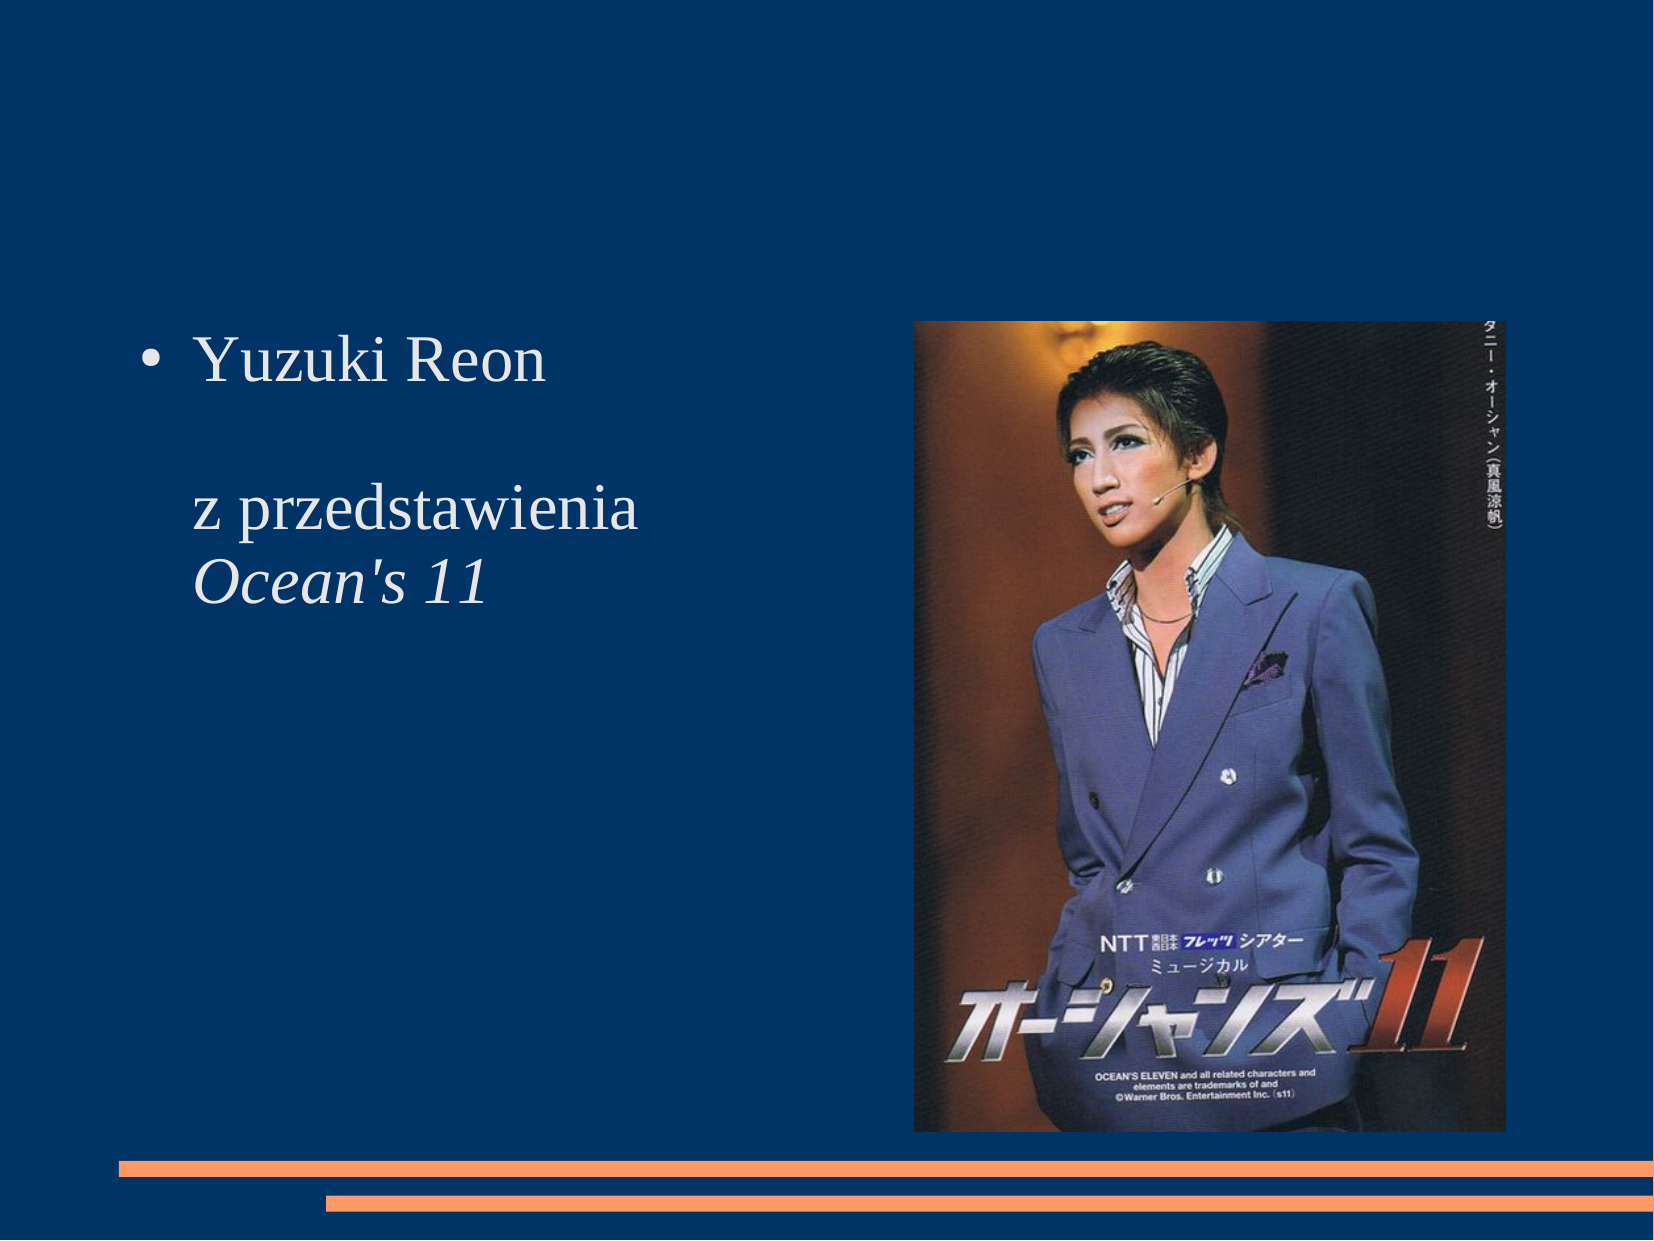

# Yuzuki Reon
z przedstawienia Ocean's 11